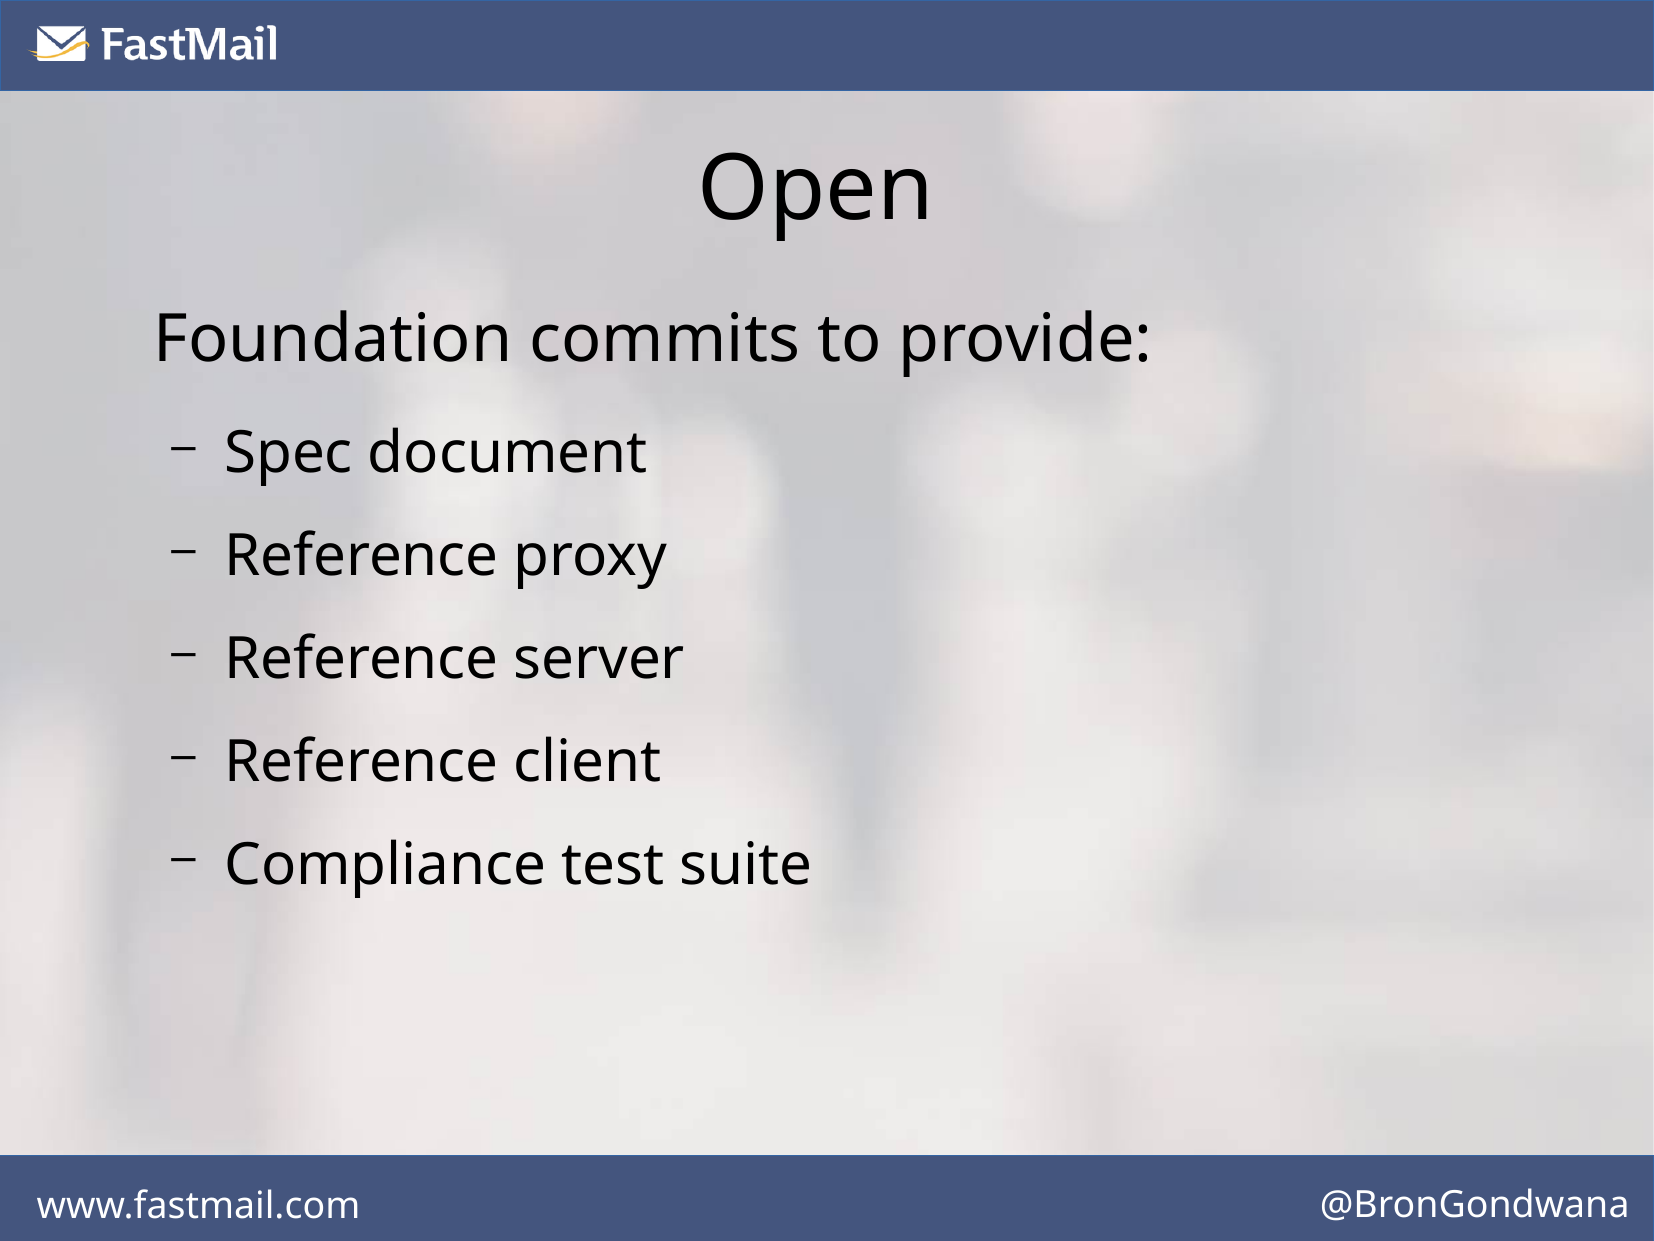

# Open
Foundation commits to provide:
Spec document
Reference proxy
Reference server
Reference client
Compliance test suite